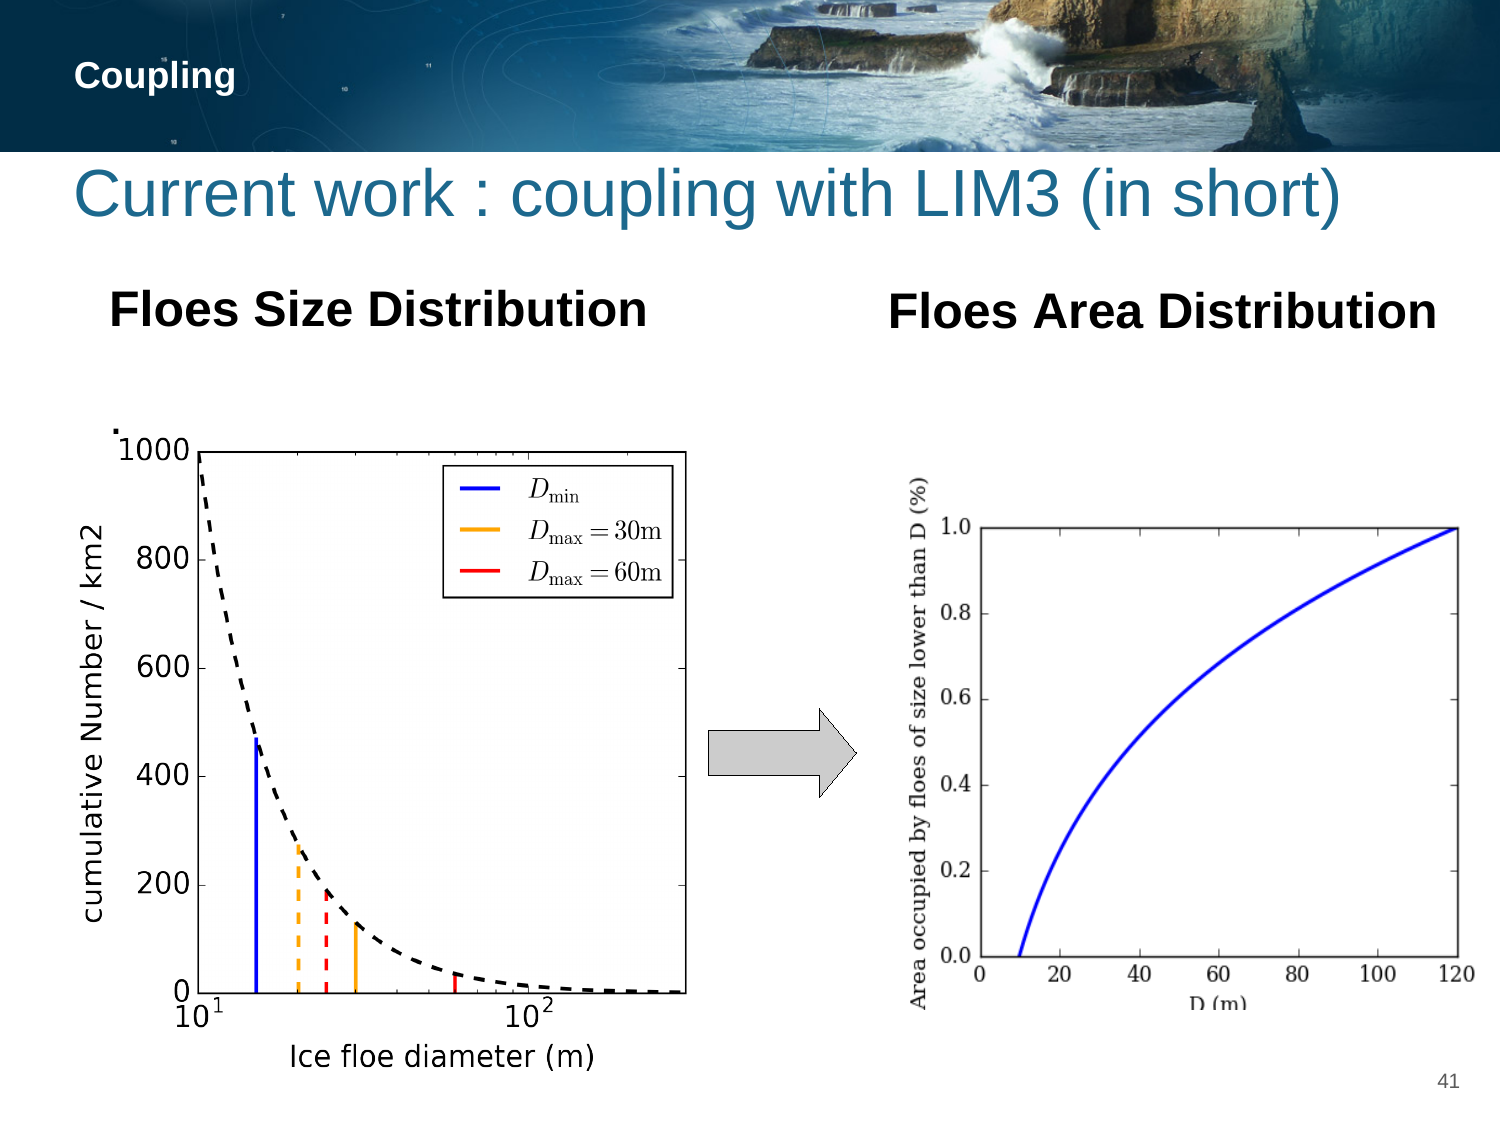

Coupling
# Current work : coupling with LIM3 (in short)
Floes Size Distribution
.
Floes Area Distribution